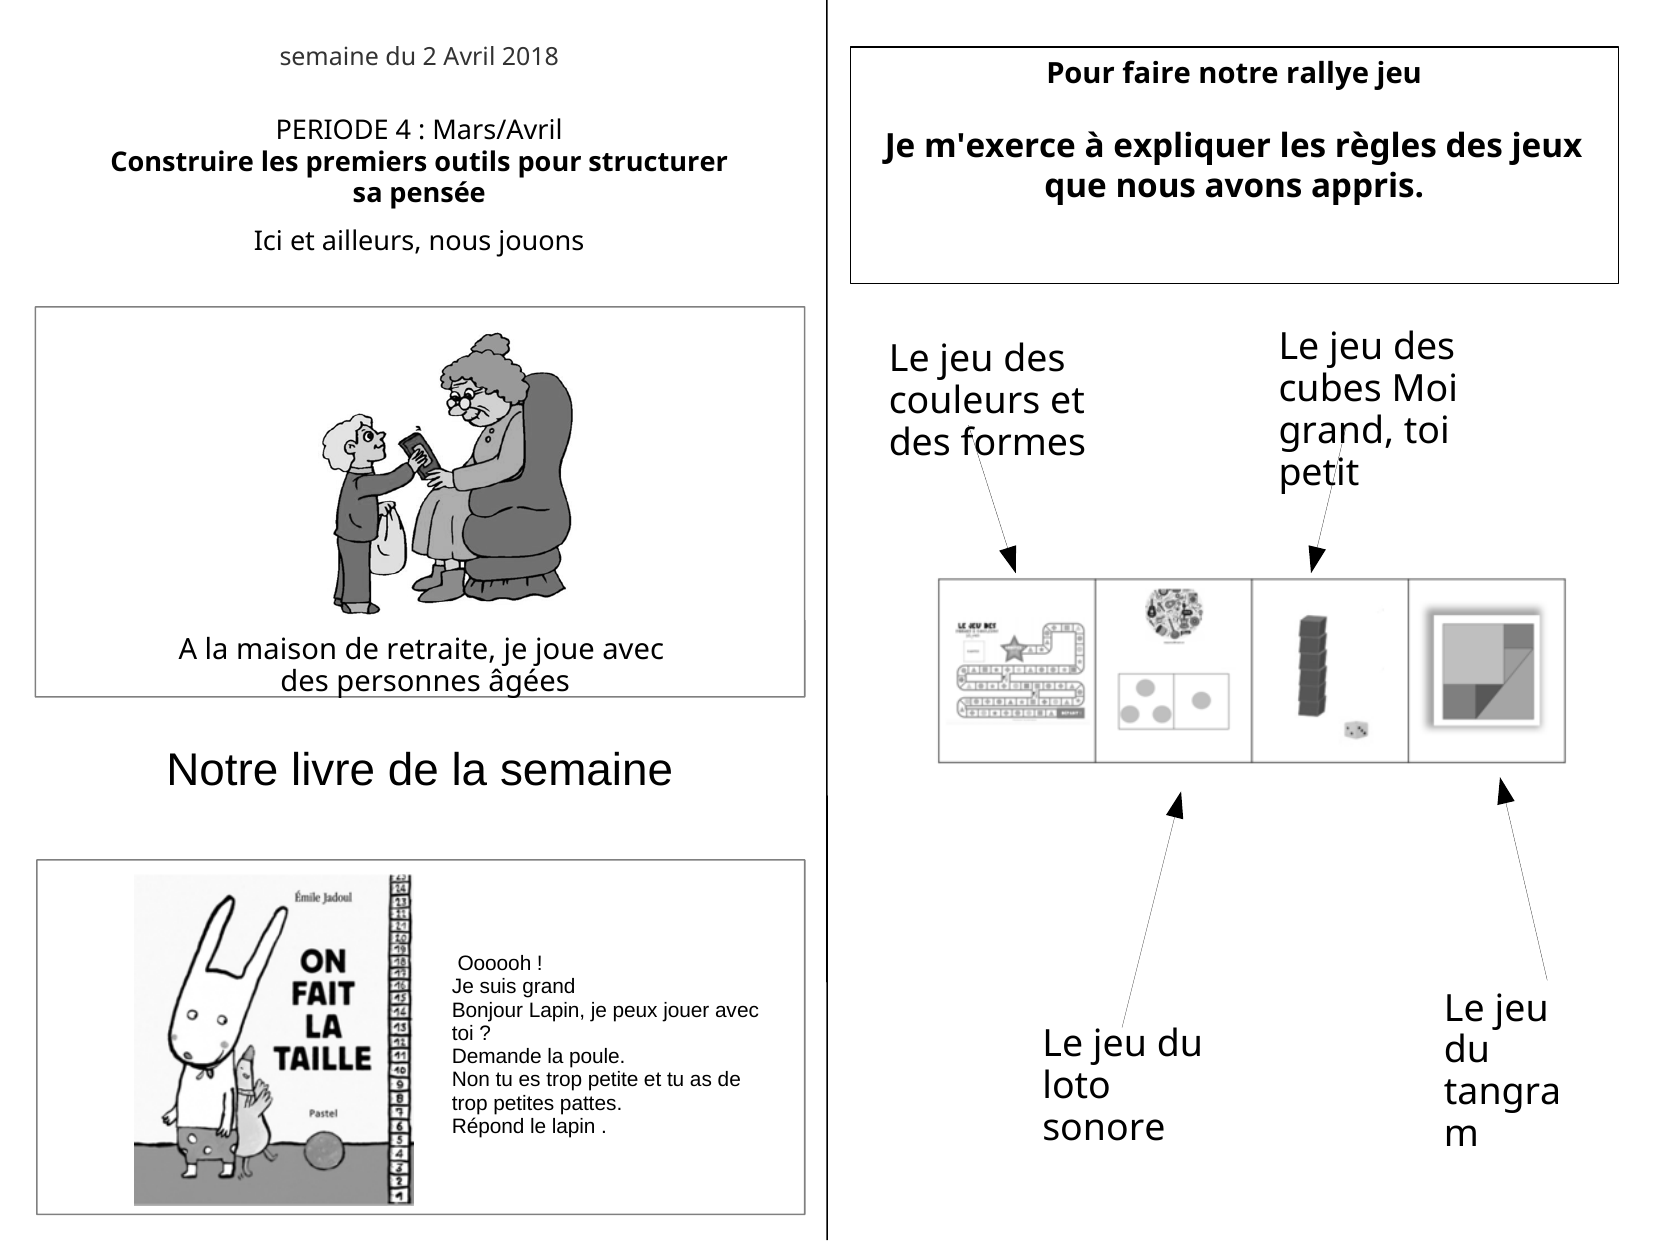

semaine du 2 Avril 2018
Pour faire notre rallye jeu
Je m'exerce à expliquer les règles des jeux que nous avons appris.
PERIODE 4 : Mars/Avril
Construire les premiers outils pour structurer sa pensée
Ici et ailleurs, nous jouons
Le jeu des cubes Moi grand, toi petit
Le jeu des couleurs et des formes
A la maison de retraite, je joue avec
des personnes âgées
Notre livre de la semaine
 Oooooh !
Je suis grand
Bonjour Lapin, je peux jouer avec toi ?
Demande la poule.
Non tu es trop petite et tu as de trop petites pattes.
Répond le lapin .
Le jeu du tangram
Le jeu du loto sonore